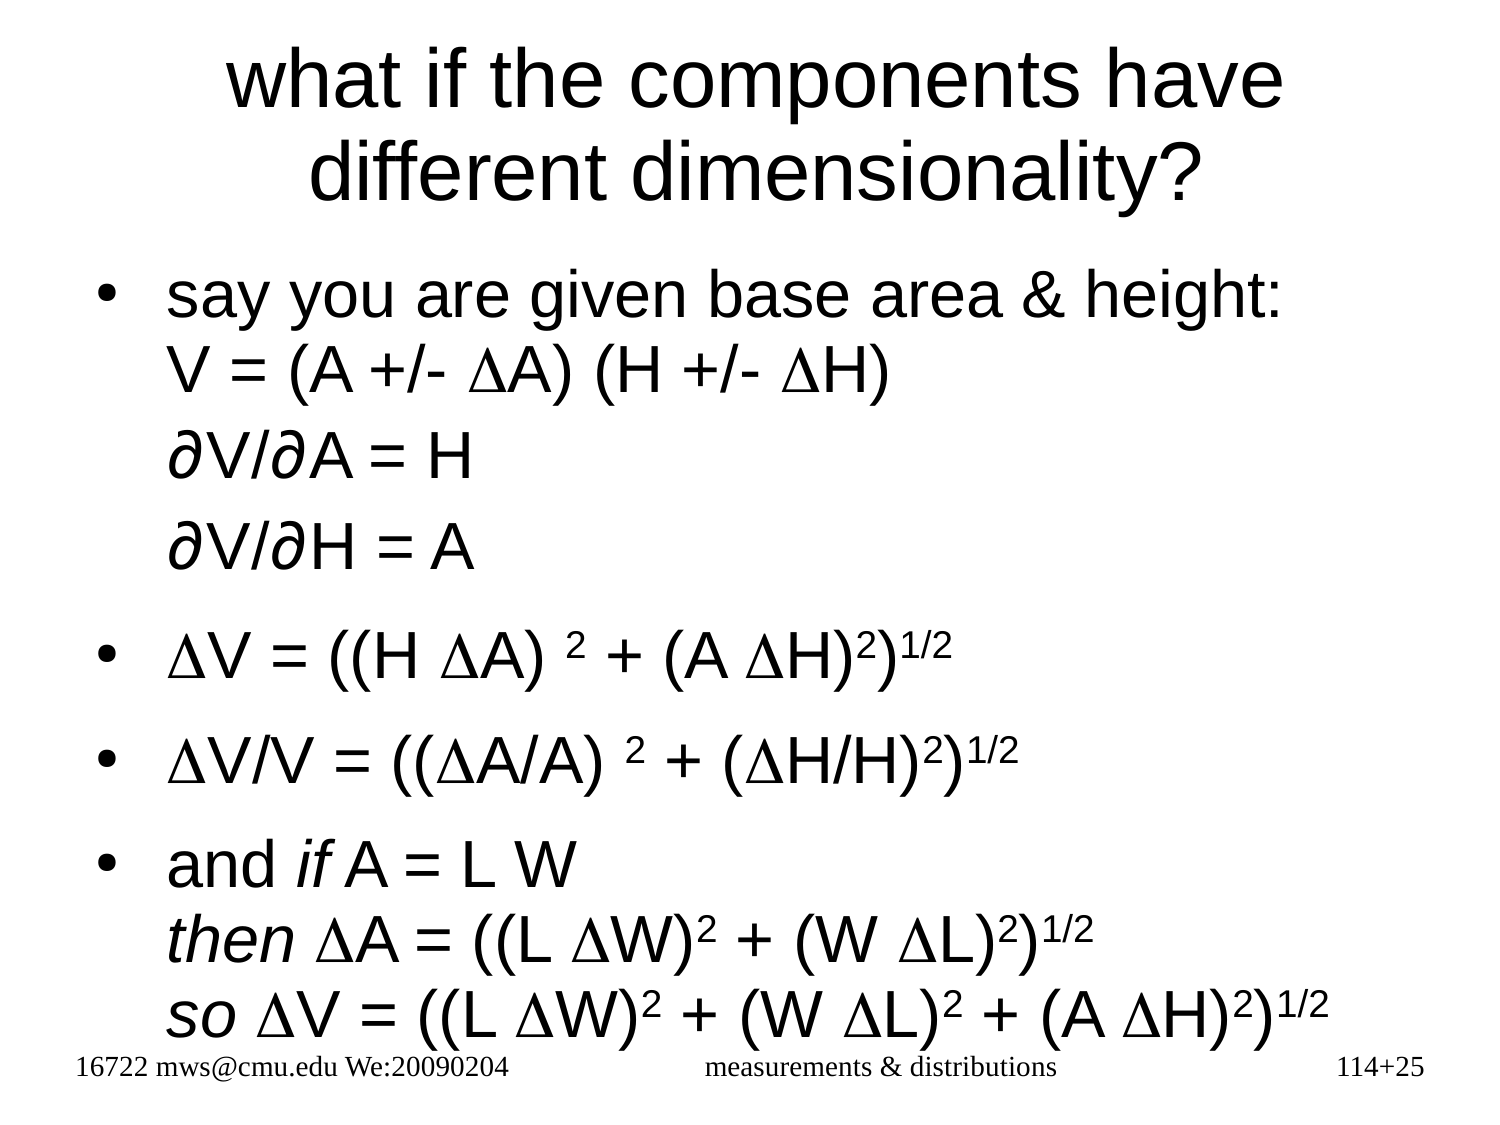

# what if the components have different dimensionality?
 say you are given base area & height:
 V = (A +/- A) (H +/- H)
 ∂V/∂A = H
 ∂V/∂H = A
 V = ((H A) 2 + (A H)2)1/2
 V/V = ((A/A) 2 + (H/H)2)1/2
 and if A = L W
 then A = ((L W)2 + (W L)2)1/2
 so V = ((L W)2 + (W L)2 + (A H)2)1/2
16722 mws@cmu.edu We:20090204
measurements & distributions
25